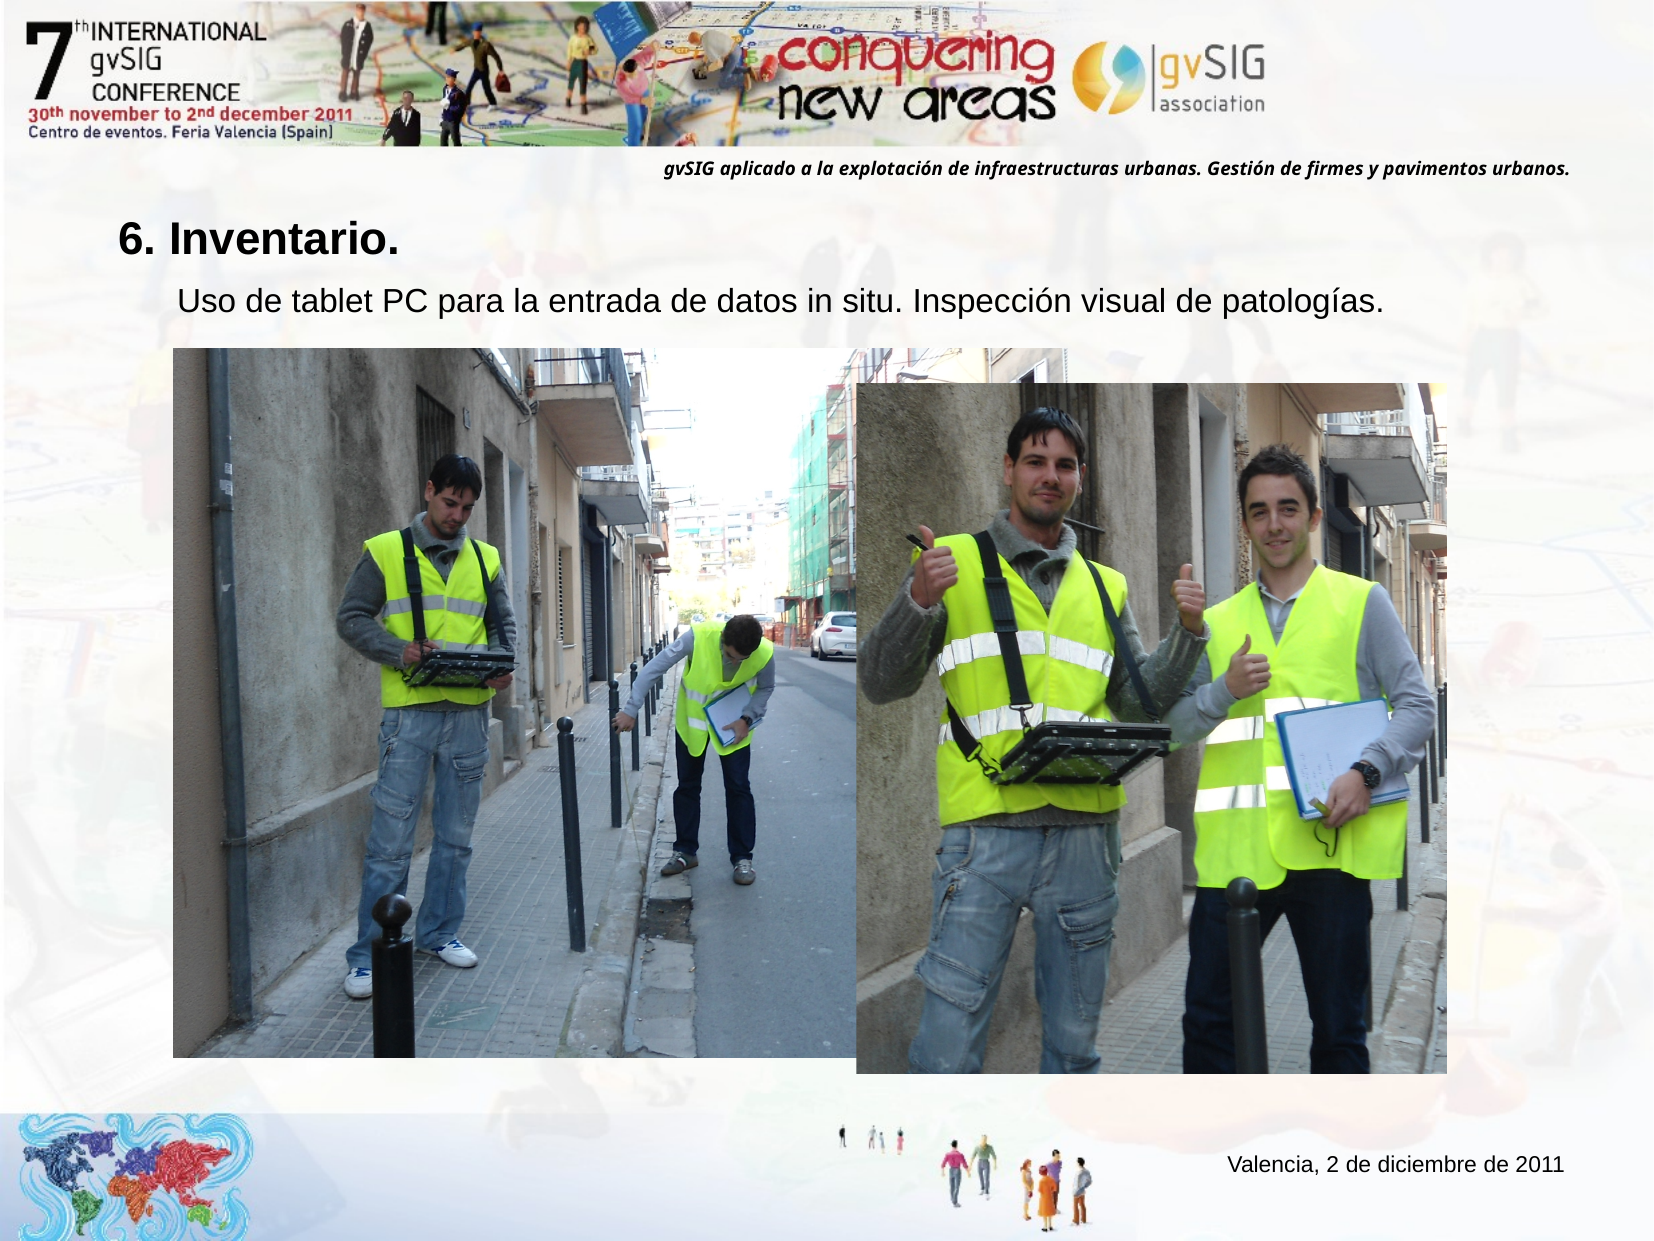

# gvSIG aplicado a la explotación de infraestructuras urbanas. Gestión de firmes y pavimentos urbanos.
6. Inventario.
Uso de tablet PC para la entrada de datos in situ. Inspección visual de patologías.